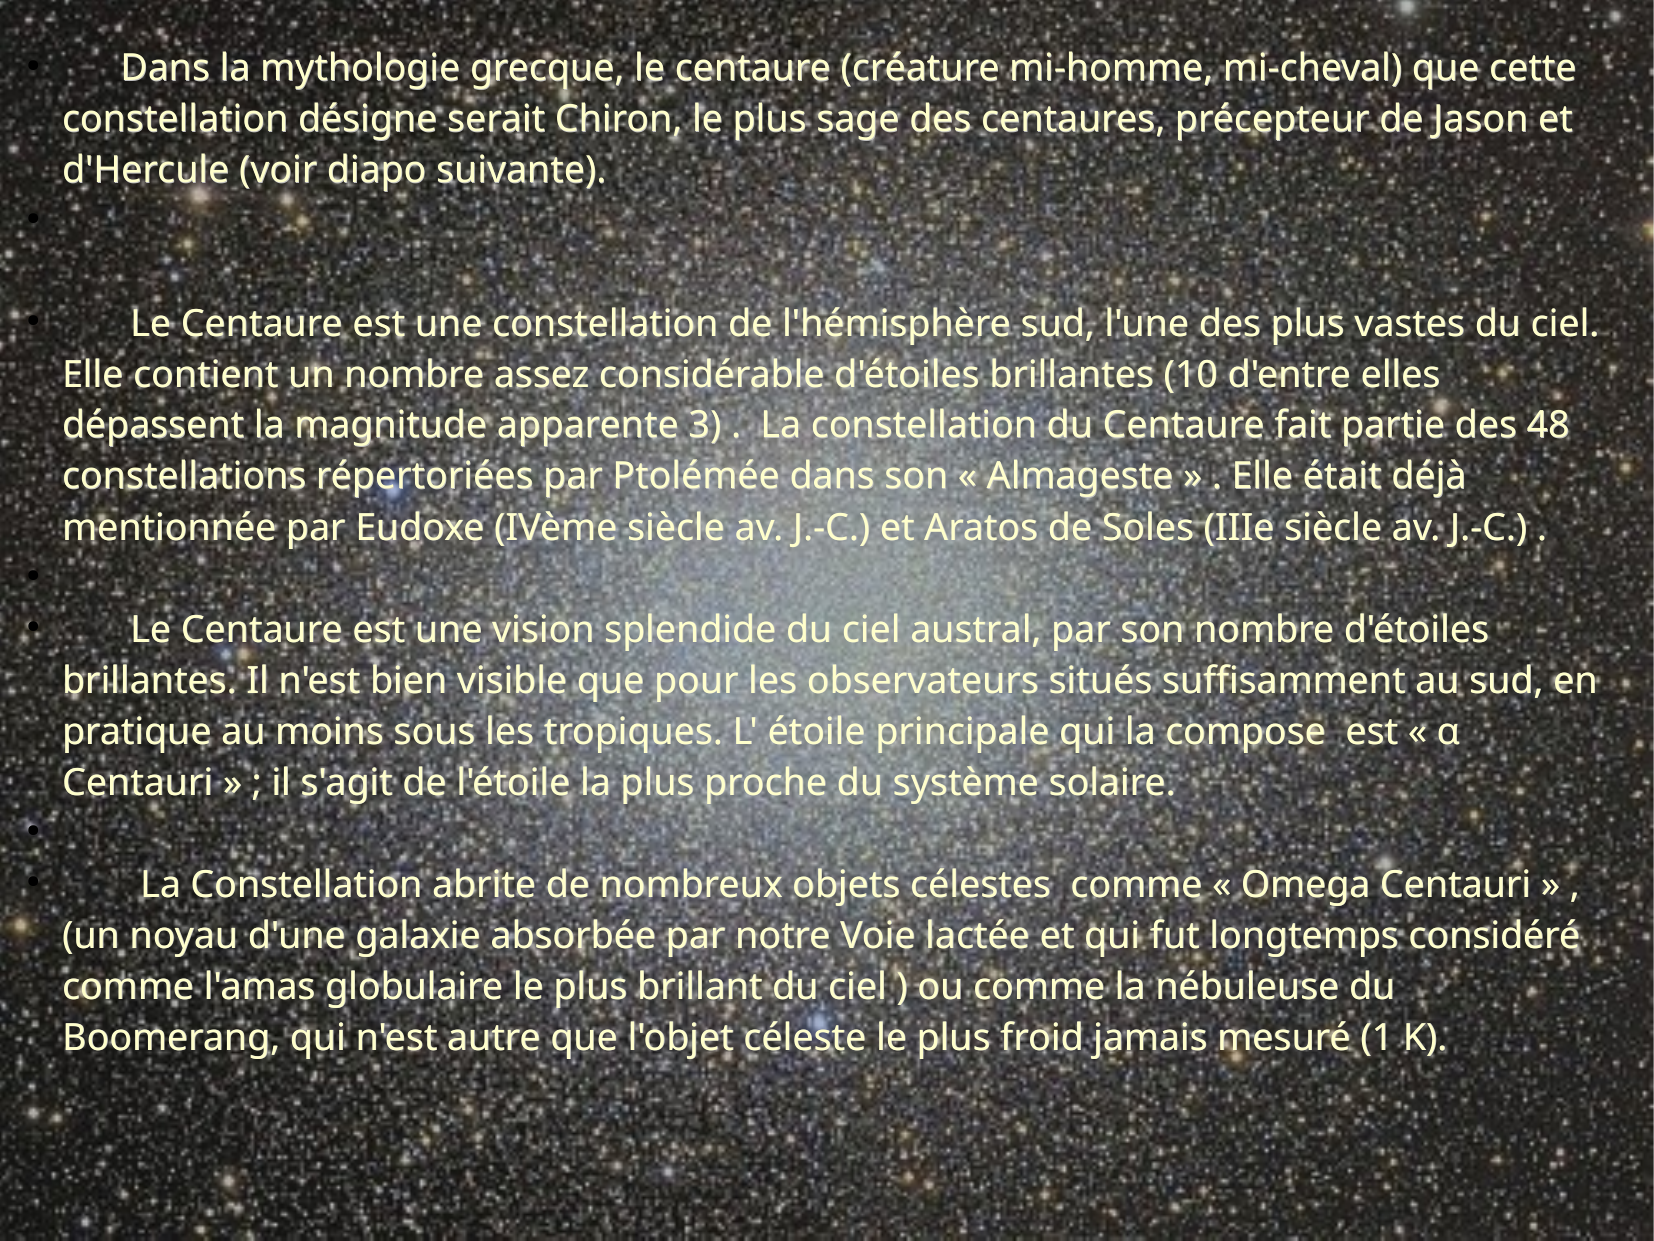

Dans la mythologie grecque, le centaure (créature mi-homme, mi-cheval) que cette constellation désigne serait Chiron, le plus sage des centaures, précepteur de Jason et d'Hercule (voir diapo suivante).
 Le Centaure est une constellation de l'hémisphère sud, l'une des plus vastes du ciel. Elle contient un nombre assez considérable d'étoiles brillantes (10 d'entre elles dépassent la magnitude apparente 3) . La constellation du Centaure fait partie des 48 constellations répertoriées par Ptolémée dans son « Almageste » . Elle était déjà mentionnée par Eudoxe (IVème siècle av. J.-C.) et Aratos de Soles (IIIe siècle av. J.-C.) .
 Le Centaure est une vision splendide du ciel austral, par son nombre d'étoiles brillantes. Il n'est bien visible que pour les observateurs situés suffisamment au sud, en pratique au moins sous les tropiques. L' étoile principale qui la compose est « α Centauri » ; il s'agit de l'étoile la plus proche du système solaire.
 La Constellation abrite de nombreux objets célestes comme « Omega Centauri » , (un noyau d'une galaxie absorbée par notre Voie lactée et qui fut longtemps considéré comme l'amas globulaire le plus brillant du ciel ) ou comme la nébuleuse du Boomerang, qui n'est autre que l'objet céleste le plus froid jamais mesuré (1 K).